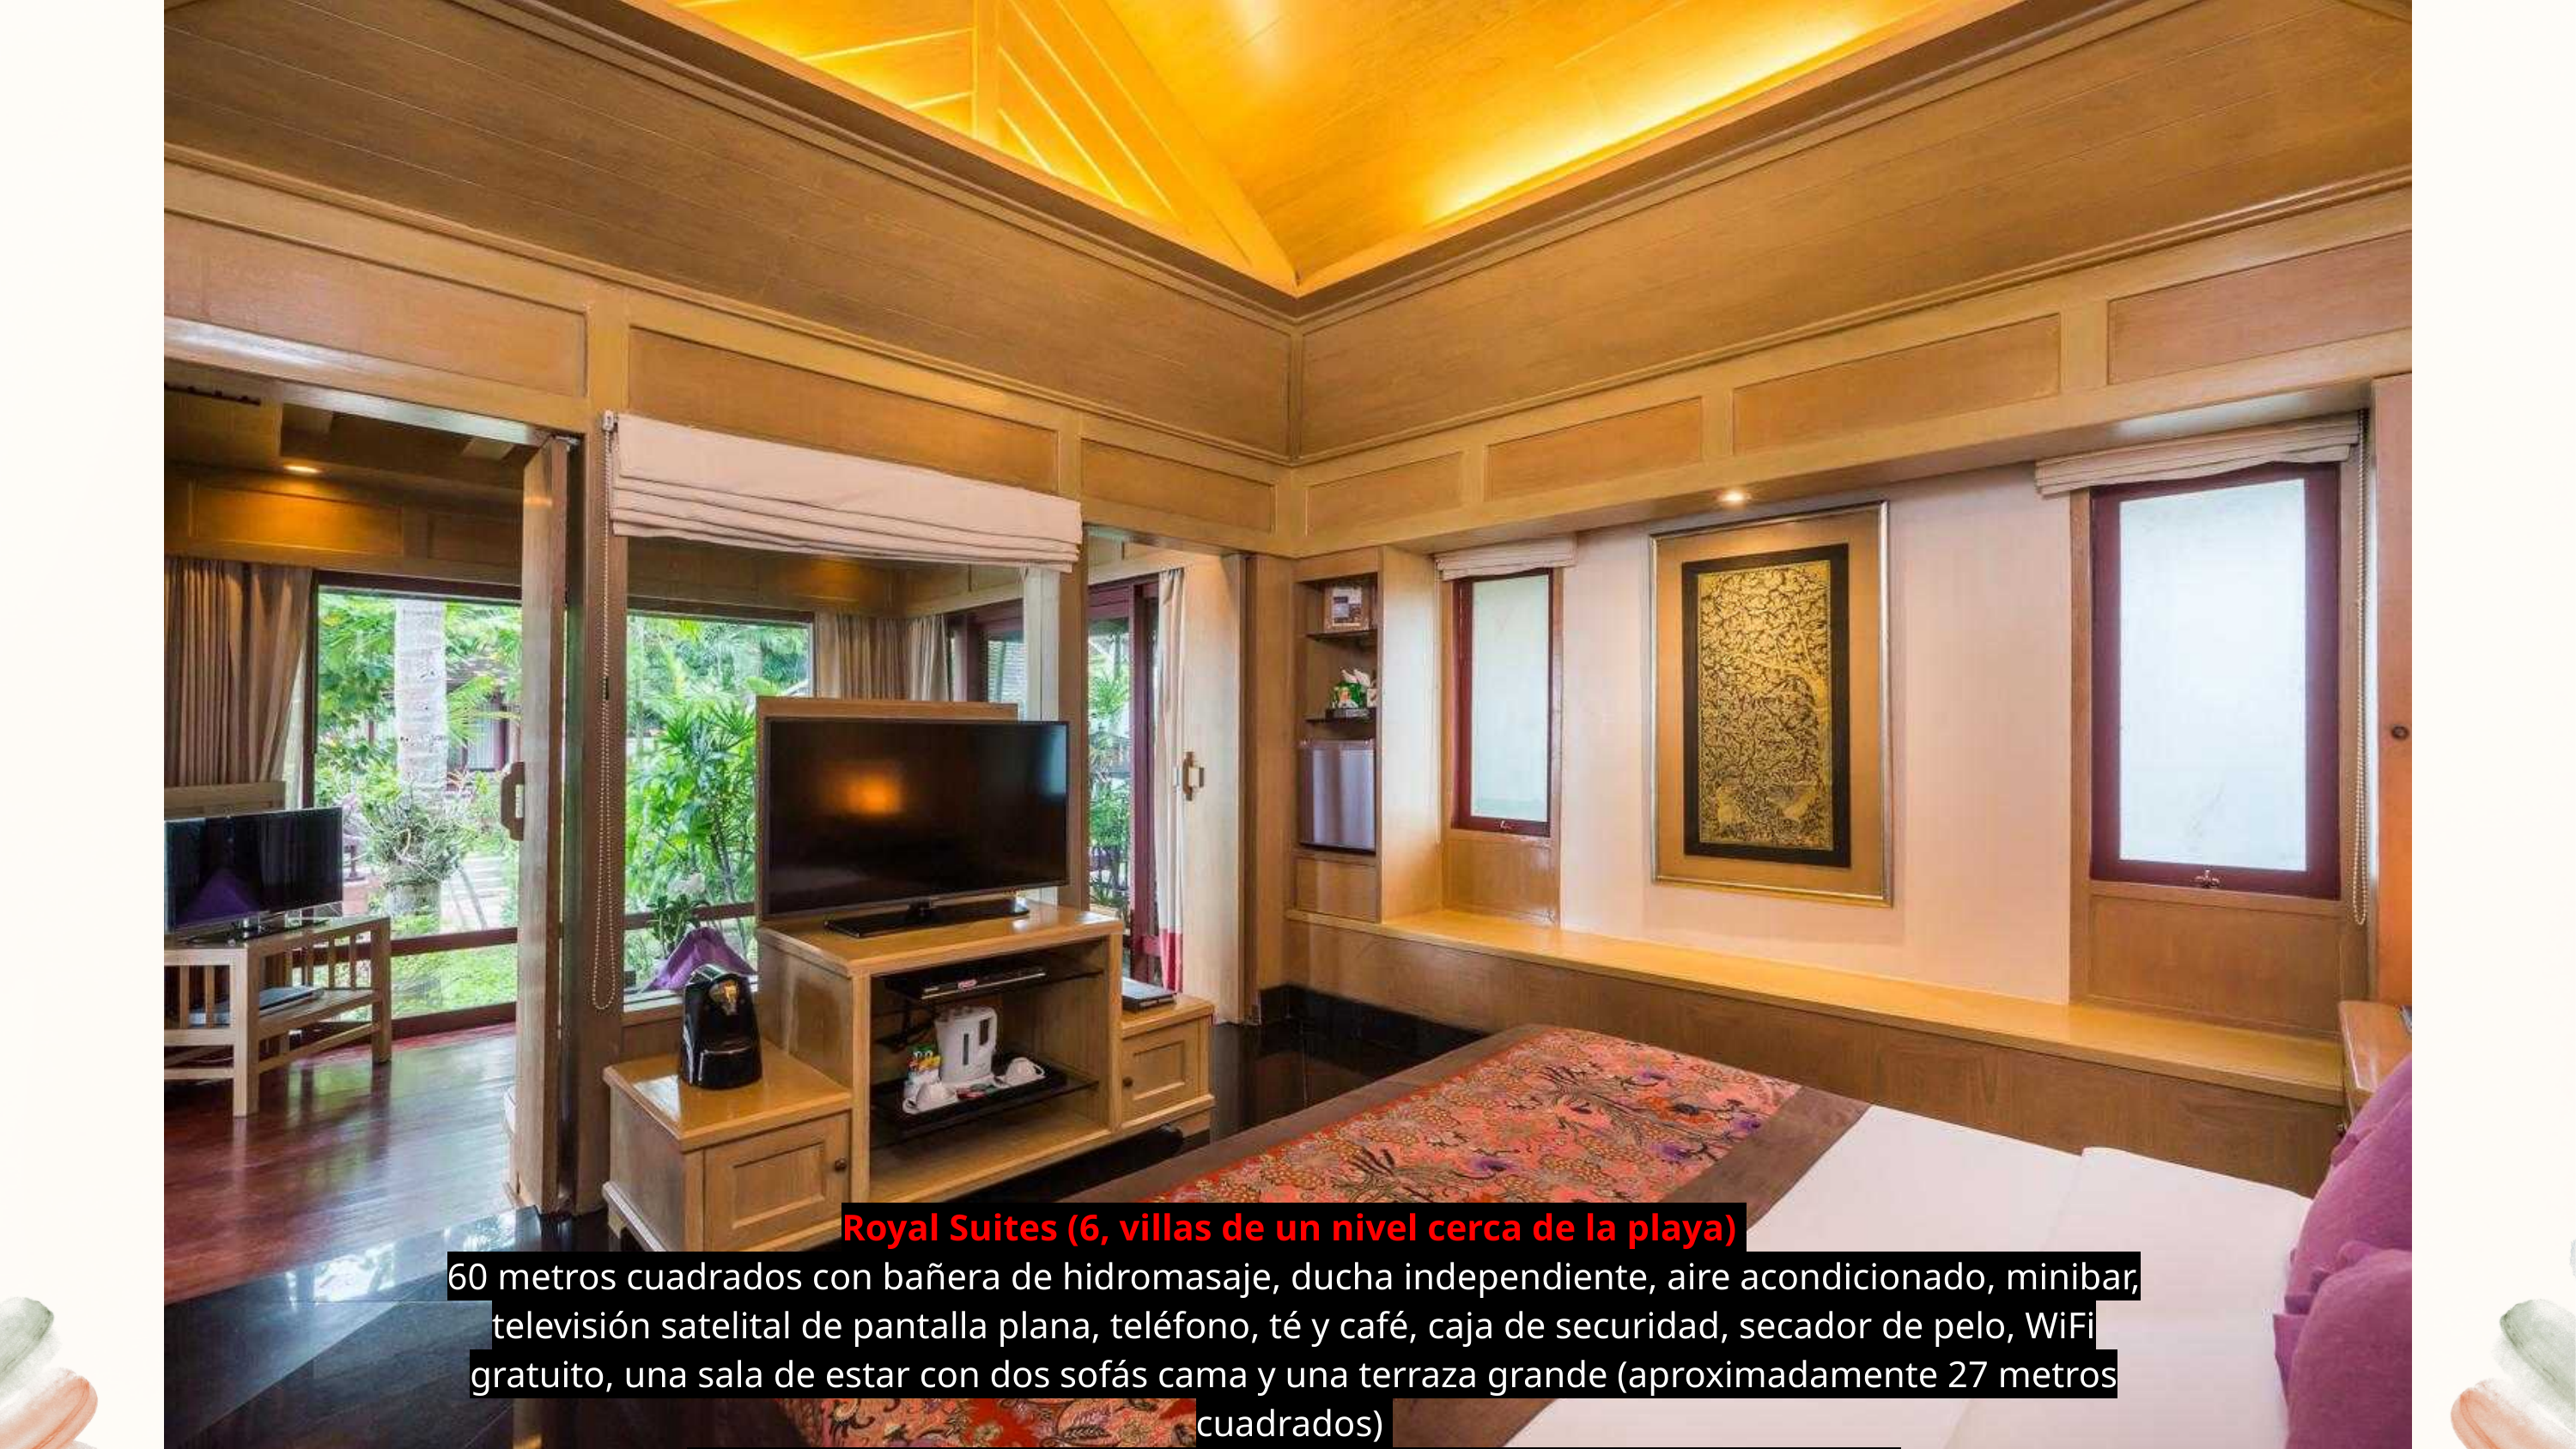

Royal Suites (6, villas de un nivel cerca de la playa)
60 metros cuadrados con bañera de hidromasaje, ducha independiente, aire acondicionado, minibar, televisión satelital de pantalla plana, teléfono, té y café, caja de securidad, secador de pelo, WiFi gratuito, una sala de estar con dos sofás cama y una terraza grande (aproximadamente 27 metros cuadrados)
Ocupación máxima: 3 adultos o 2 adultos + 2 niños menores de 12 años
Cama: 1 cama king y 2 sofá camas en el salón.
Vista: Jardines (sólo dos con vistas al mar, no garantizado)